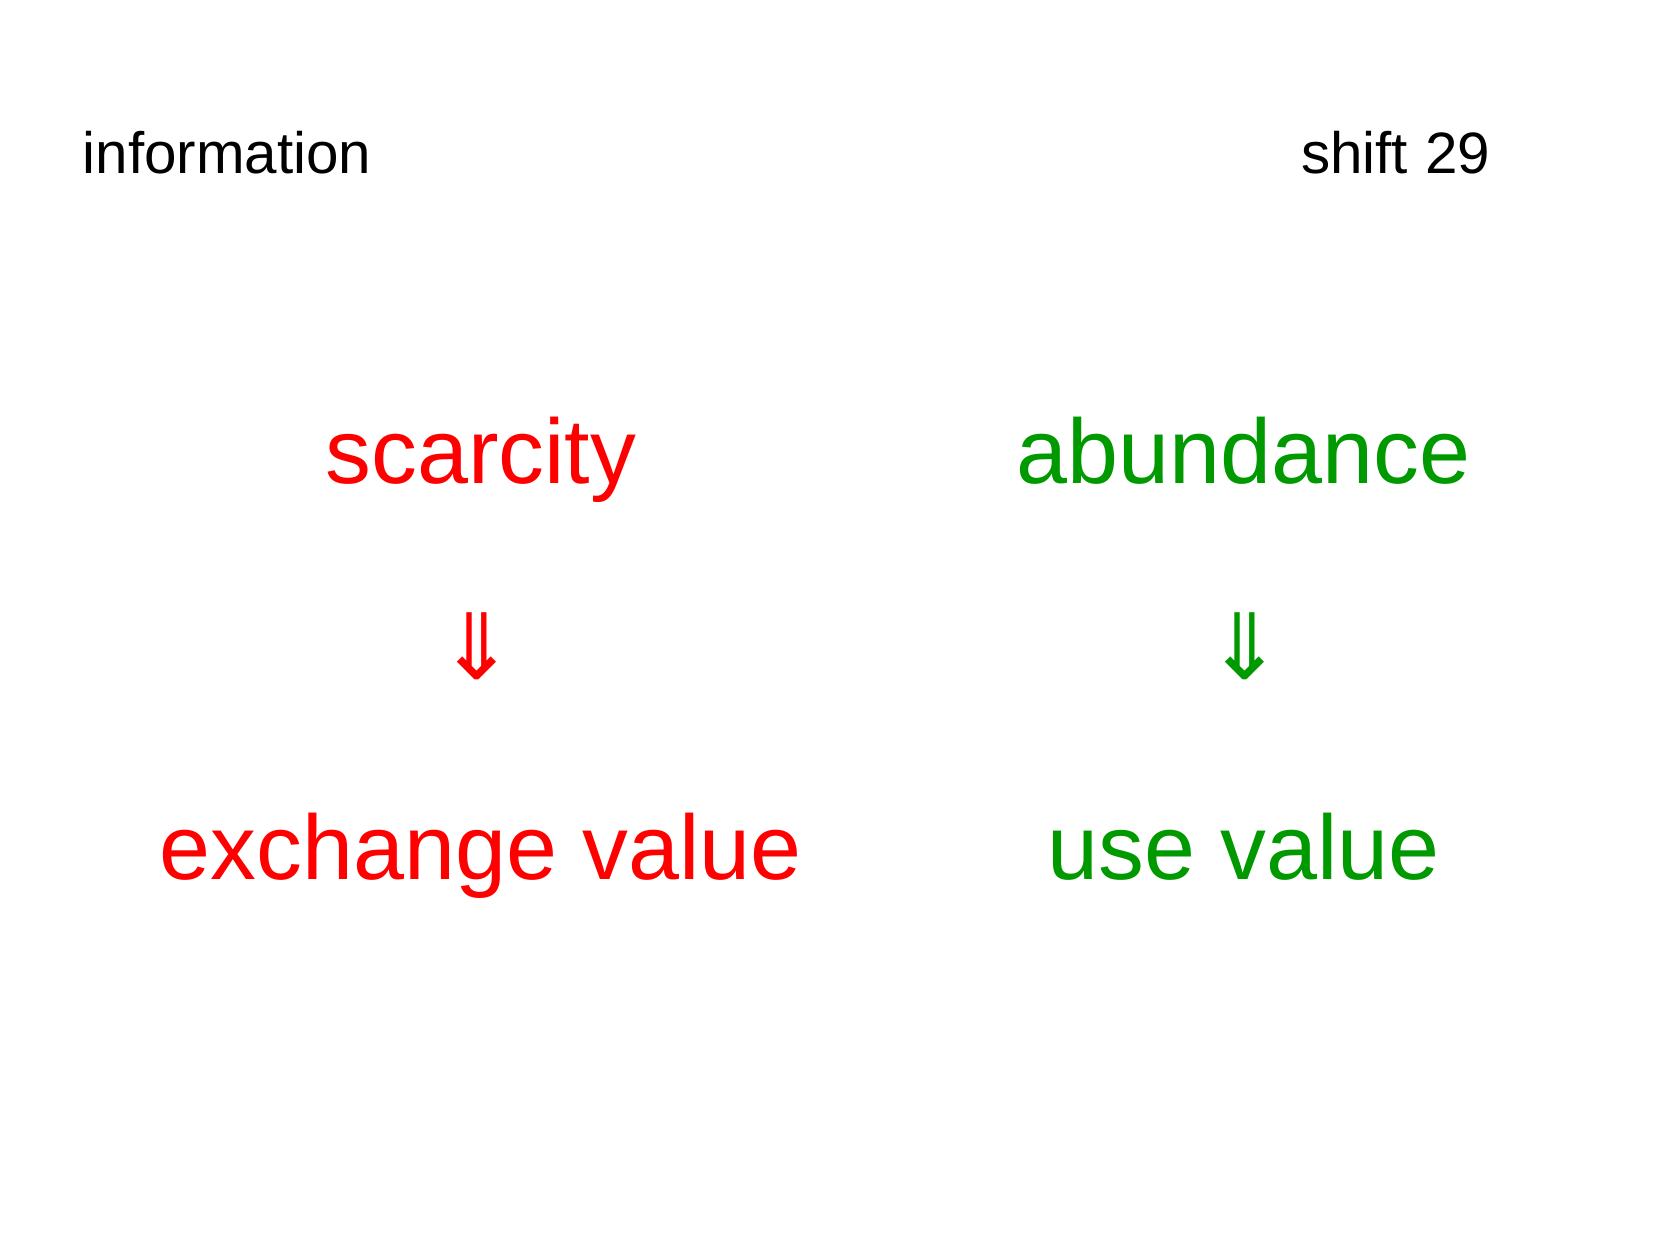

# information
shift
29
scarcity
exchange value
abundance
use value
⇓
⇓